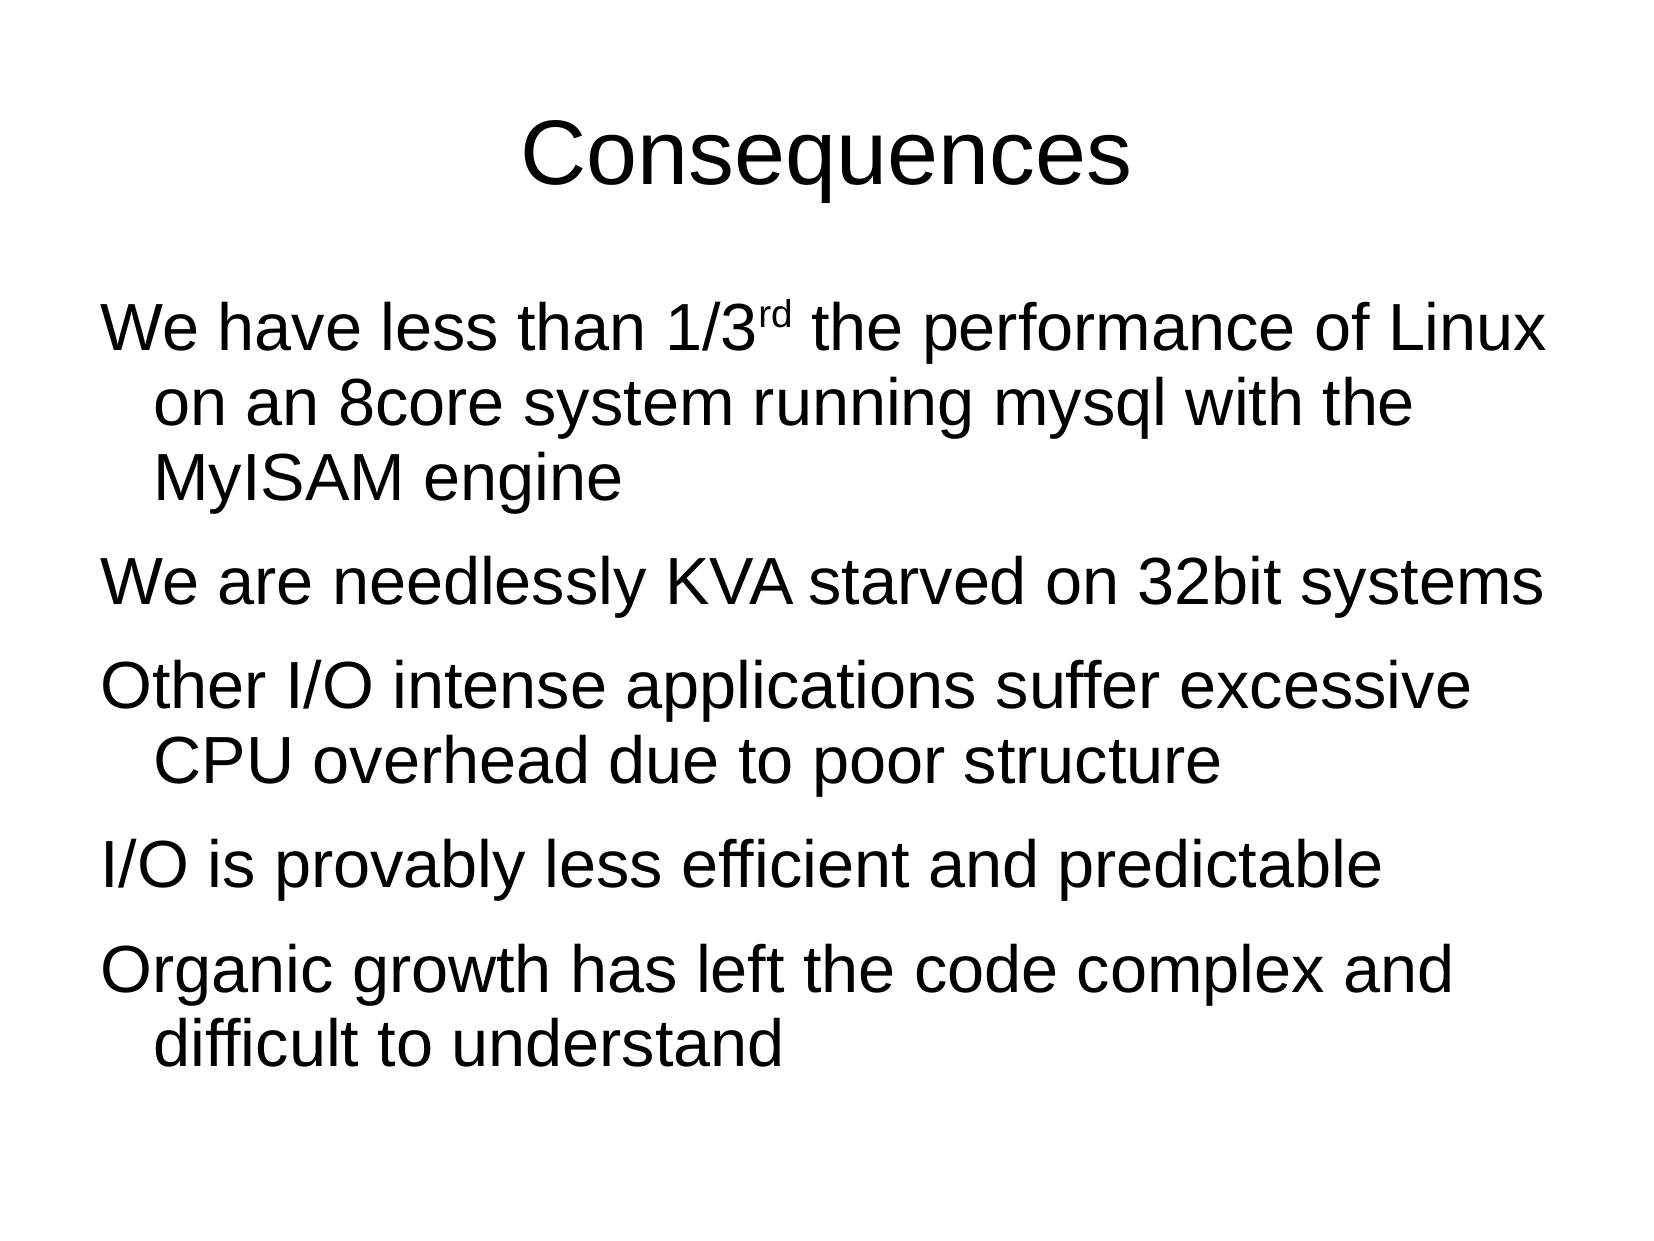

# Consequences
We have less than 1/3rd the performance of Linux on an 8core system running mysql with the MyISAM engine
We are needlessly KVA starved on 32bit systems
Other I/O intense applications suffer excessive CPU overhead due to poor structure
I/O is provably less efficient and predictable
Organic growth has left the code complex and difficult to understand